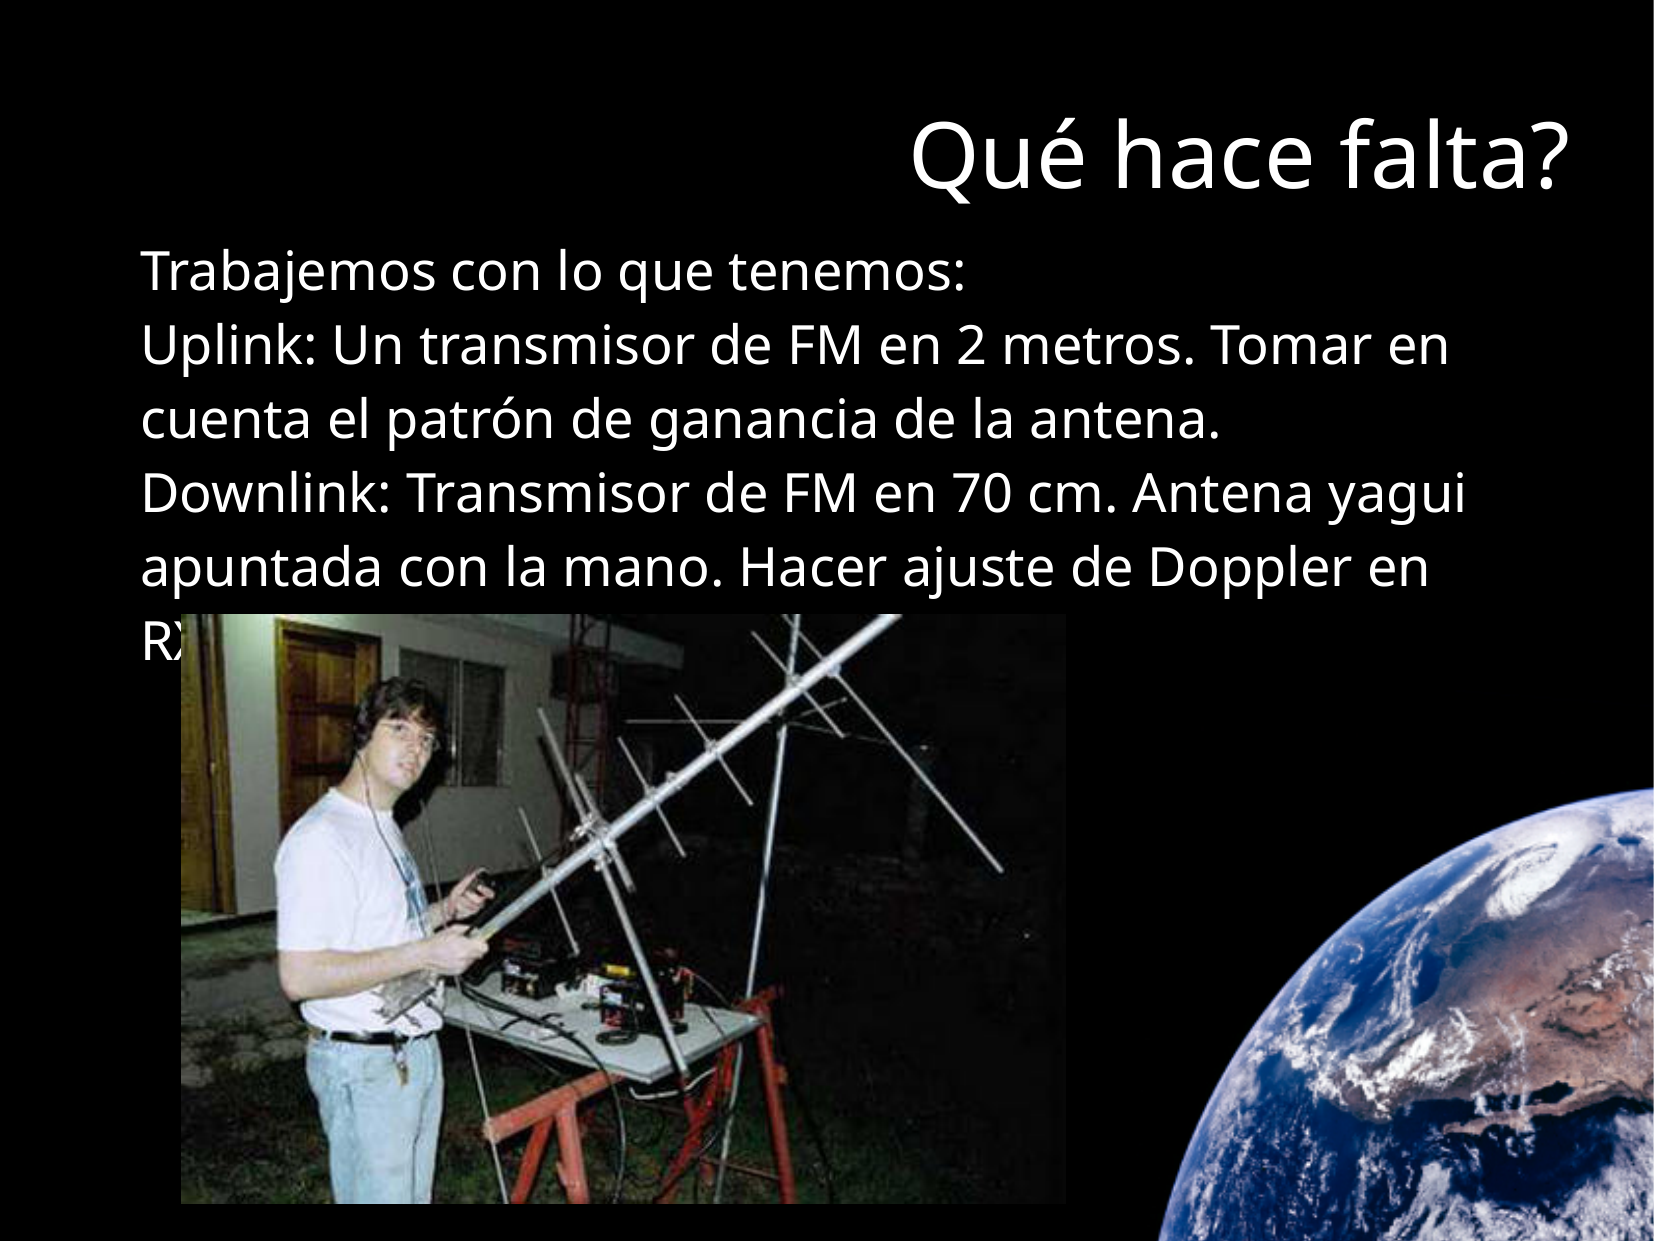

# Qué hace falta?
Trabajemos con lo que tenemos:
Uplink: Un transmisor de FM en 2 metros. Tomar en cuenta el patrón de ganancia de la antena.
Downlink: Transmisor de FM en 70 cm. Antena yagui apuntada con la mano. Hacer ajuste de Doppler en RX.